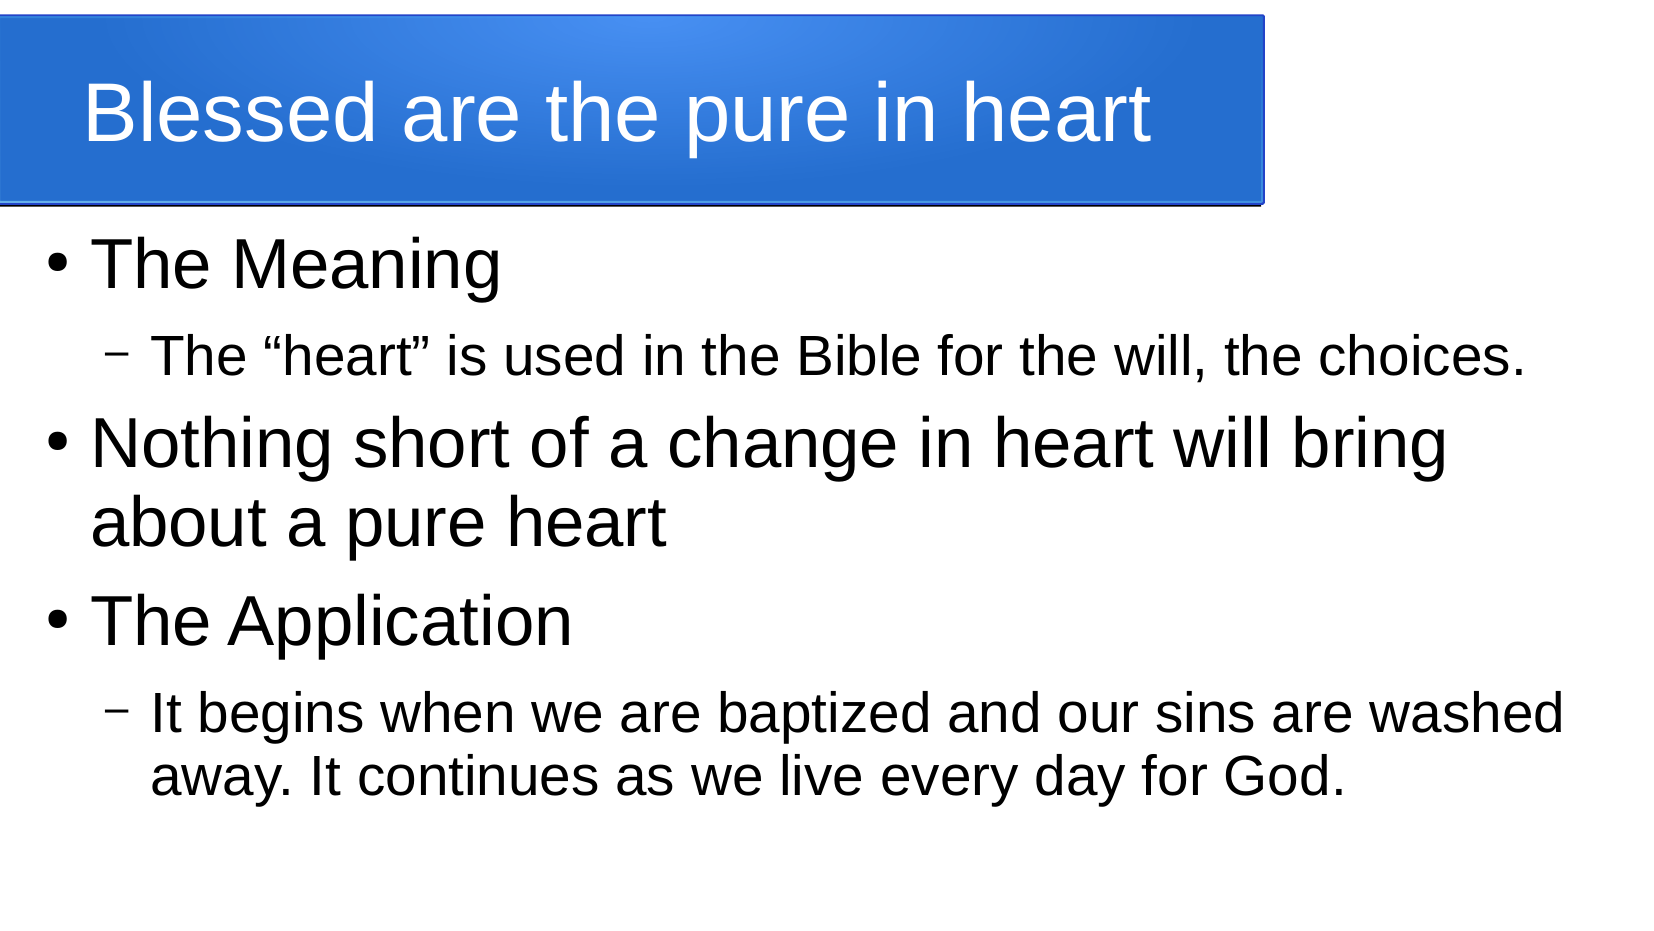

# Blessed are the pure in heart
The Meaning
The “heart” is used in the Bible for the will, the choices.
Nothing short of a change in heart will bring about a pure heart
The Application
It begins when we are baptized and our sins are washed away. It continues as we live every day for God.